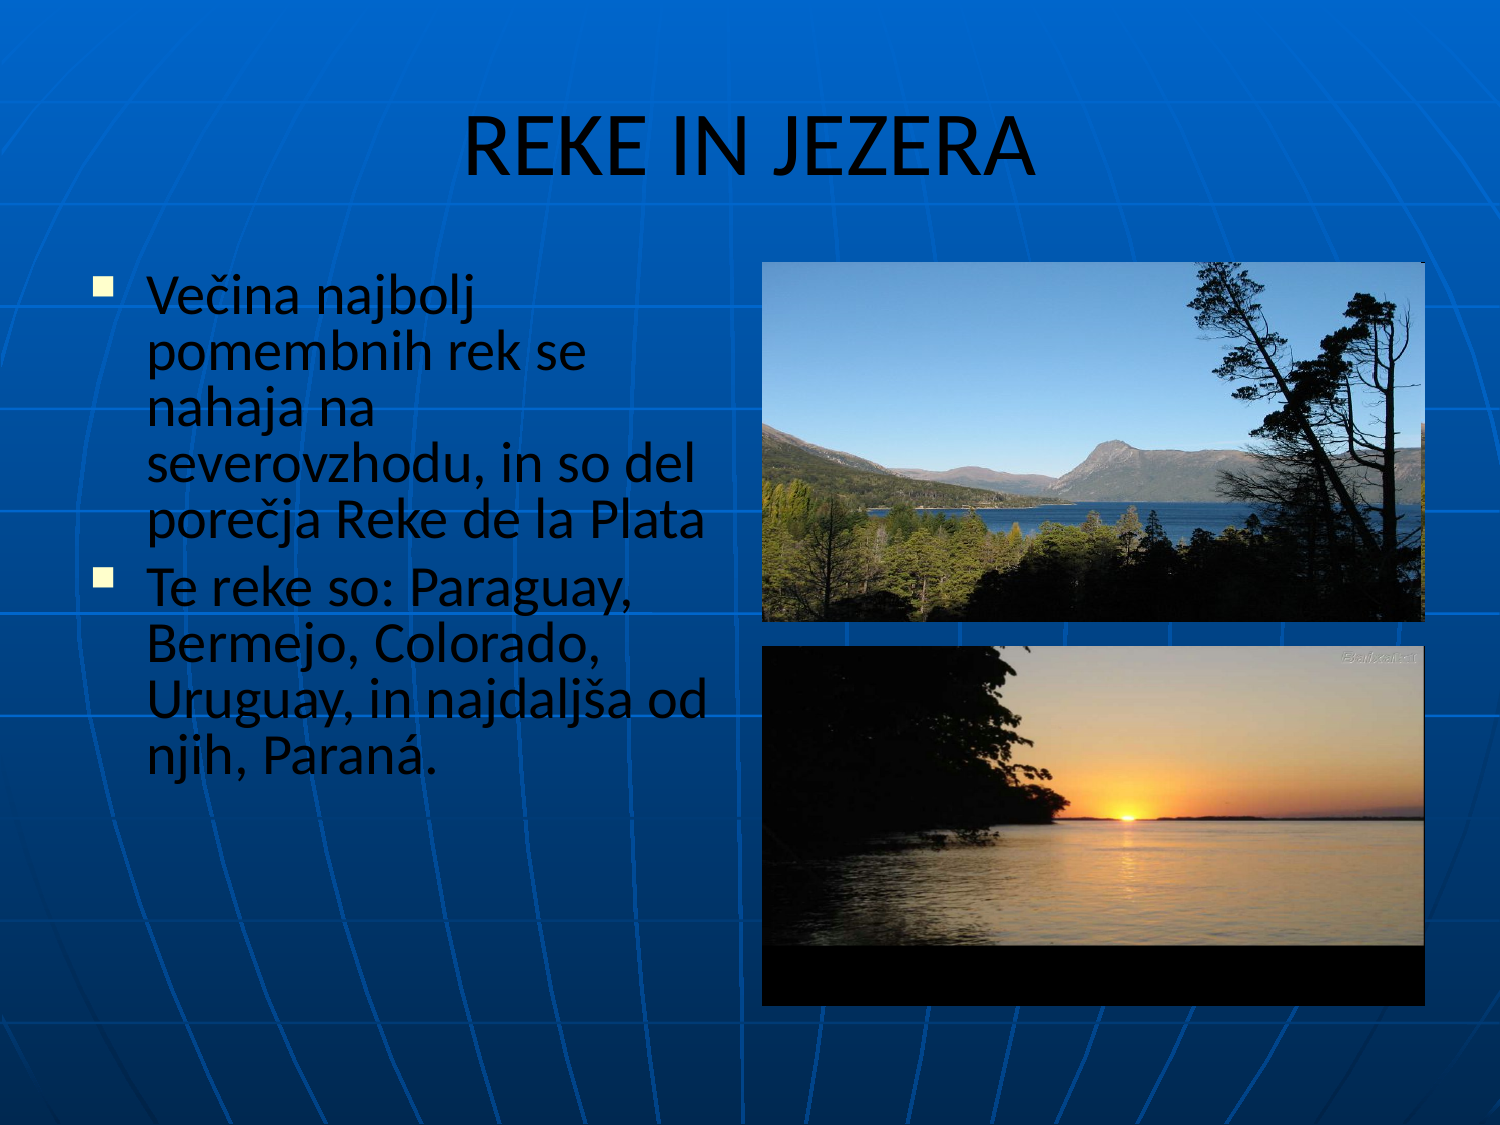

# REKE IN JEZERA
Večina najbolj pomembnih rek se nahaja na severovzhodu, in so del porečja Reke de la Plata
Te reke so: Paraguay, Bermejo, Colorado, Uruguay, in najdaljša od njih, Paraná.